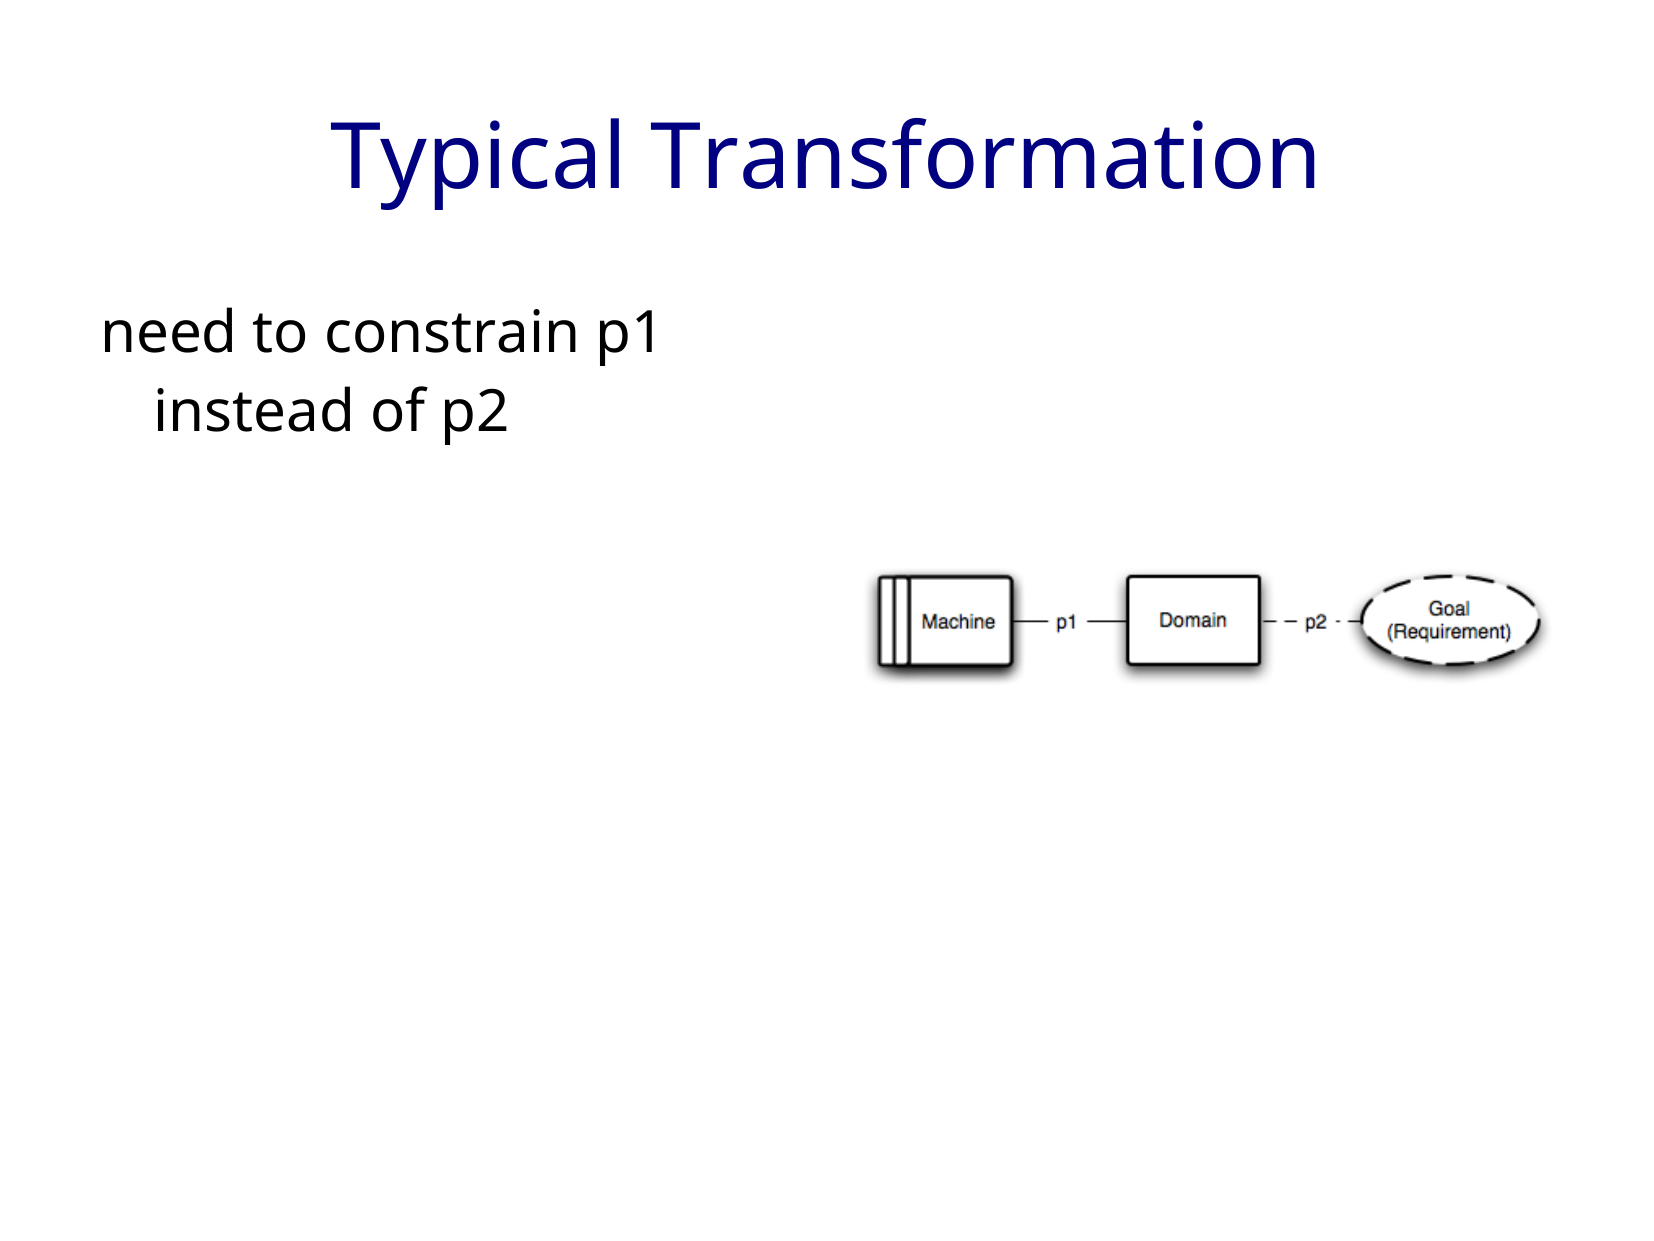

# Typical Transformation
need to constrain p1 instead of p2